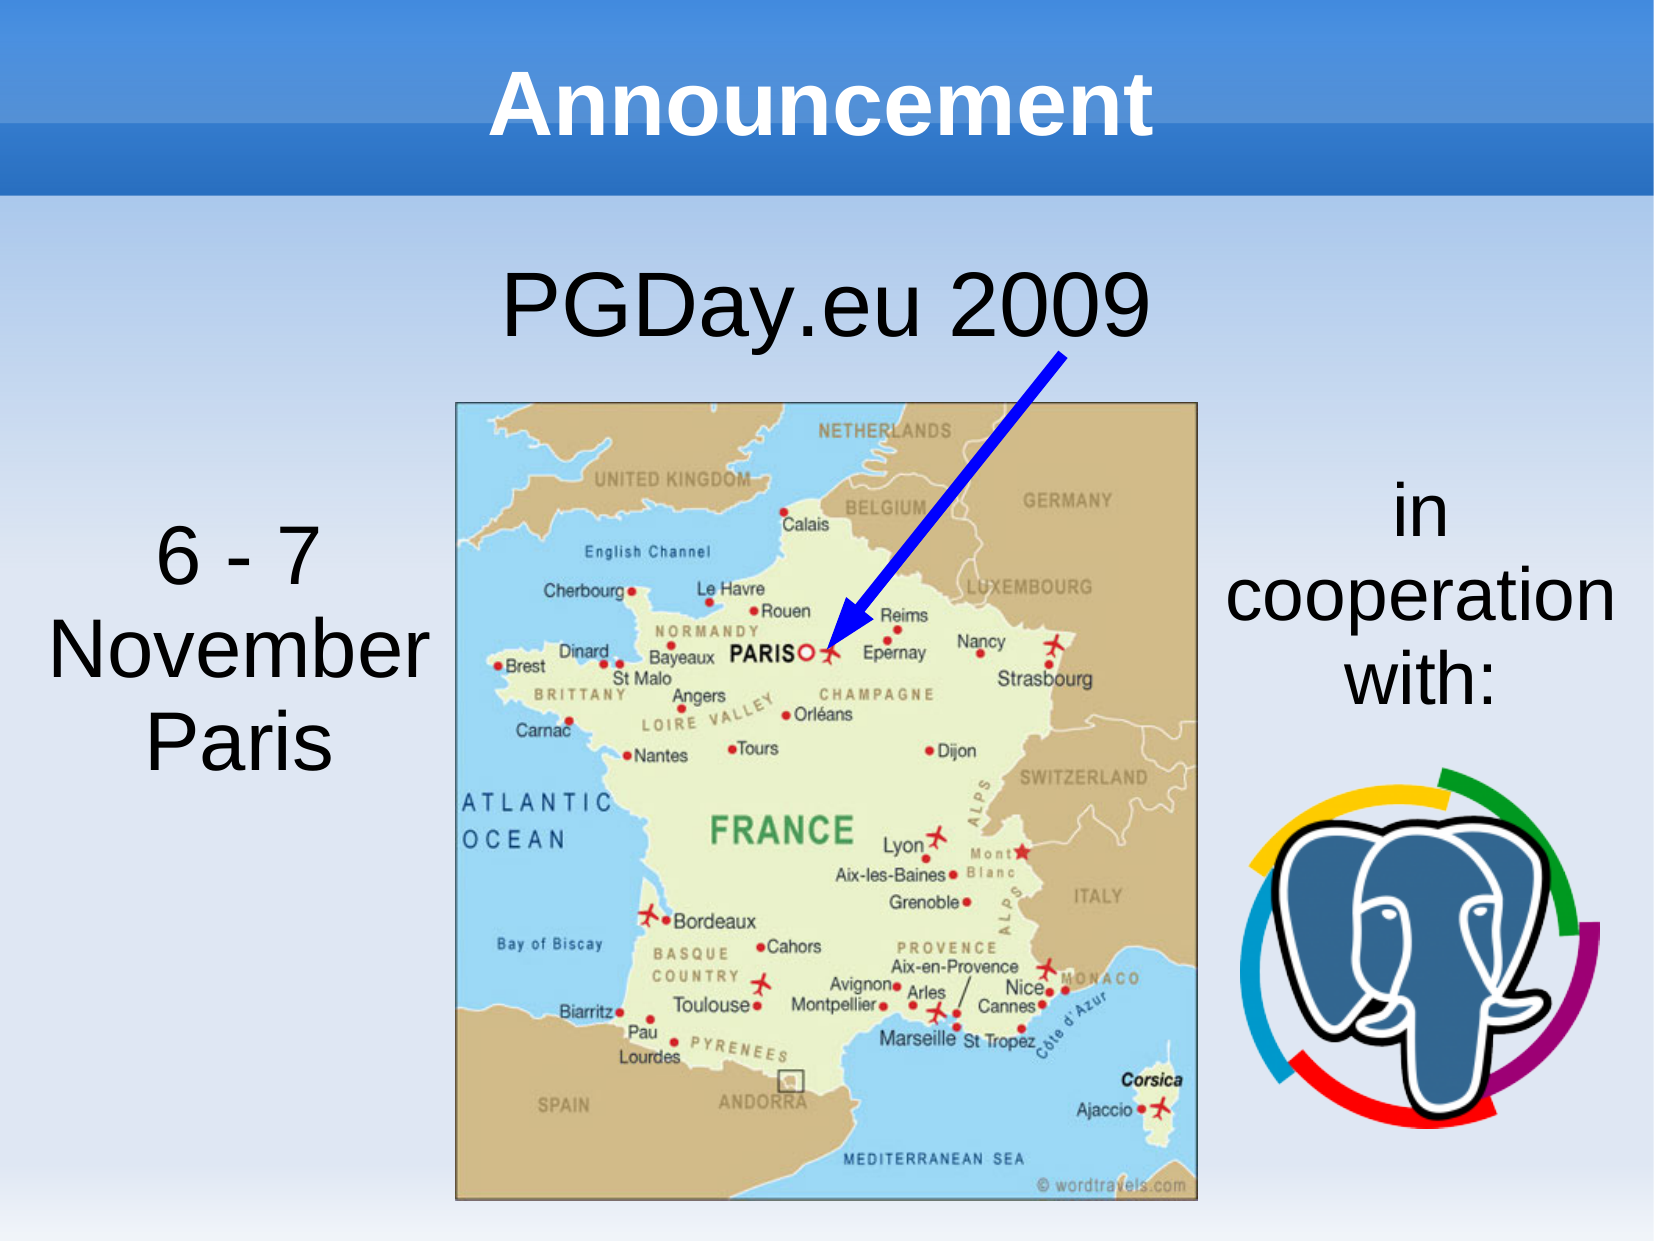

# Announcement
PGDay.eu 2009
in
cooperation
with:
6 - 7
November
Paris